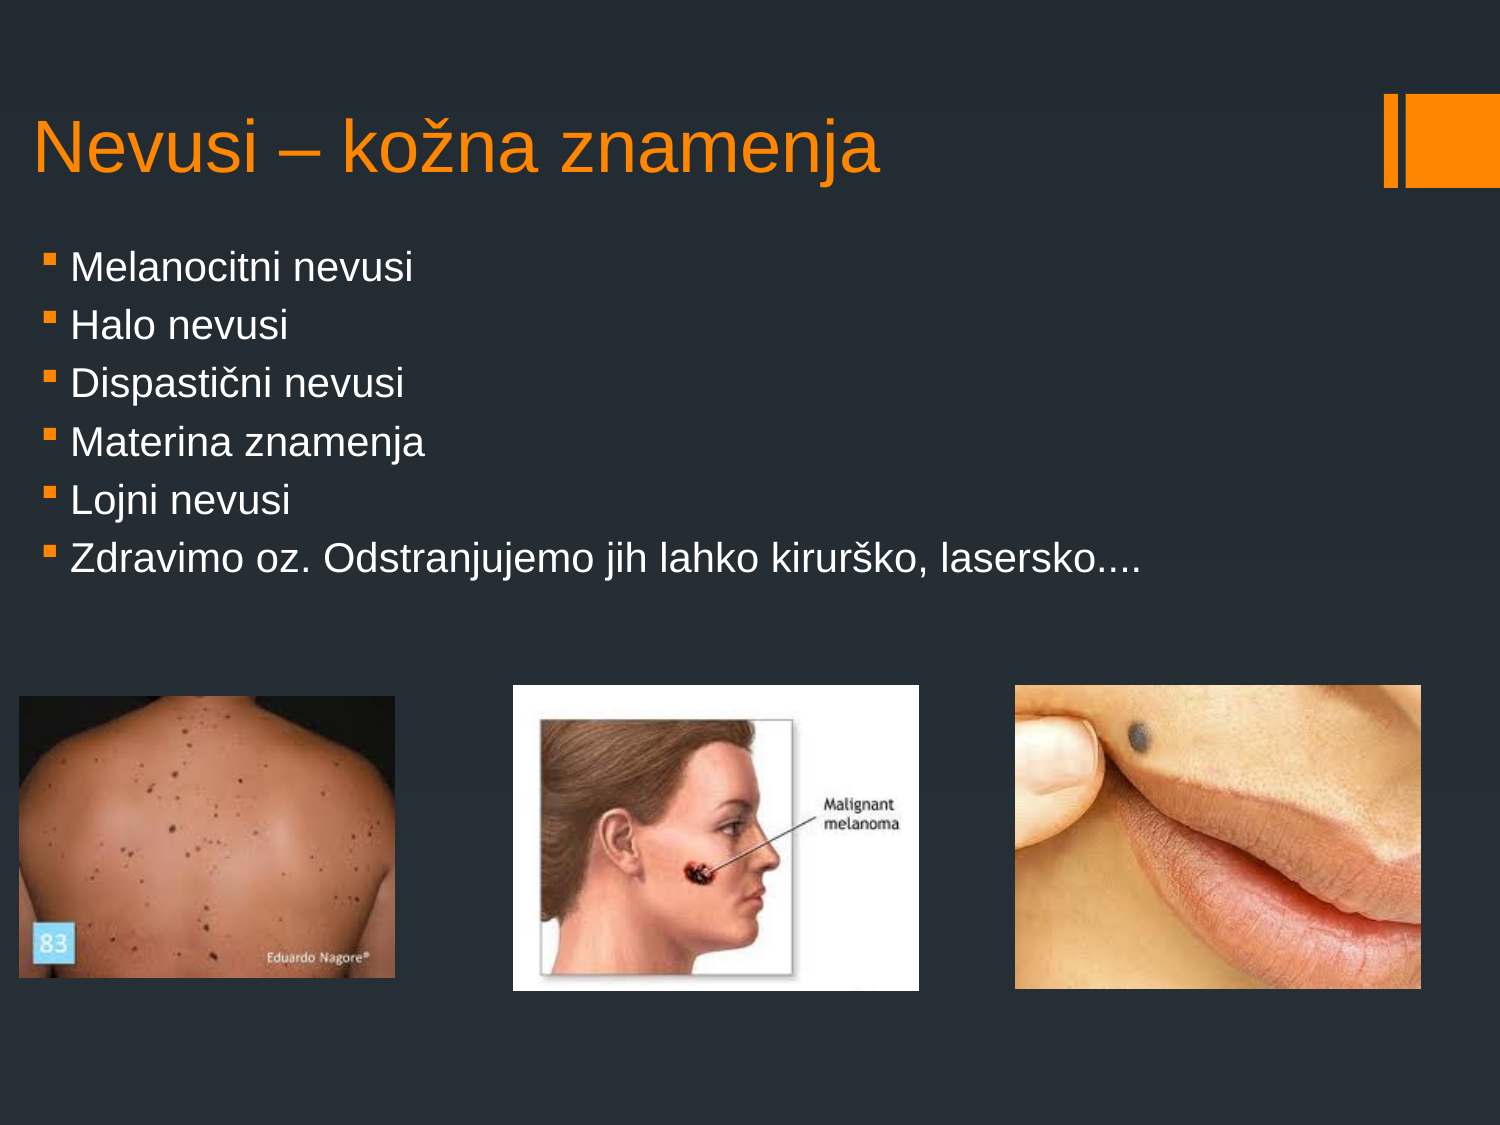

# Nevusi – kožna znamenja
Melanocitni nevusi
Halo nevusi
Dispastični nevusi
Materina znamenja
Lojni nevusi
Zdravimo oz. Odstranjujemo jih lahko kirurško, lasersko....